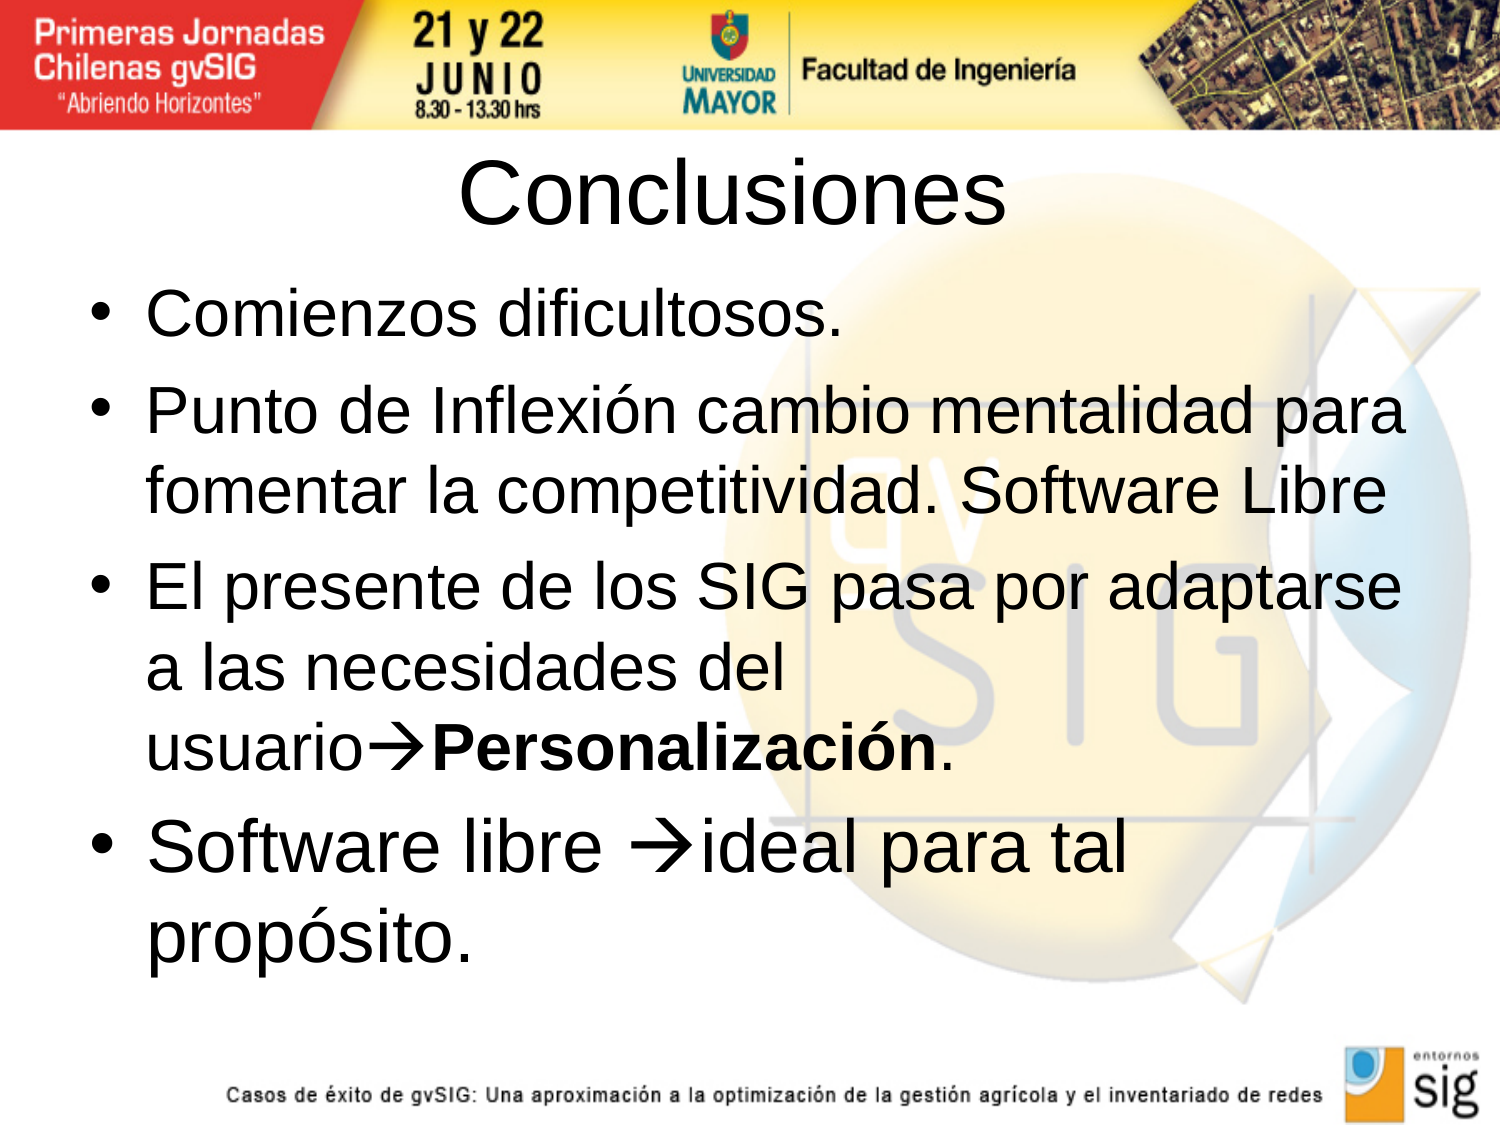

# Conclusiones
Comienzos dificultosos.
Punto de Inflexión cambio mentalidad para fomentar la competitividad. Software Libre
El presente de los SIG pasa por adaptarse a las necesidades del usuarioPersonalización.
Software libre ideal para tal propósito.